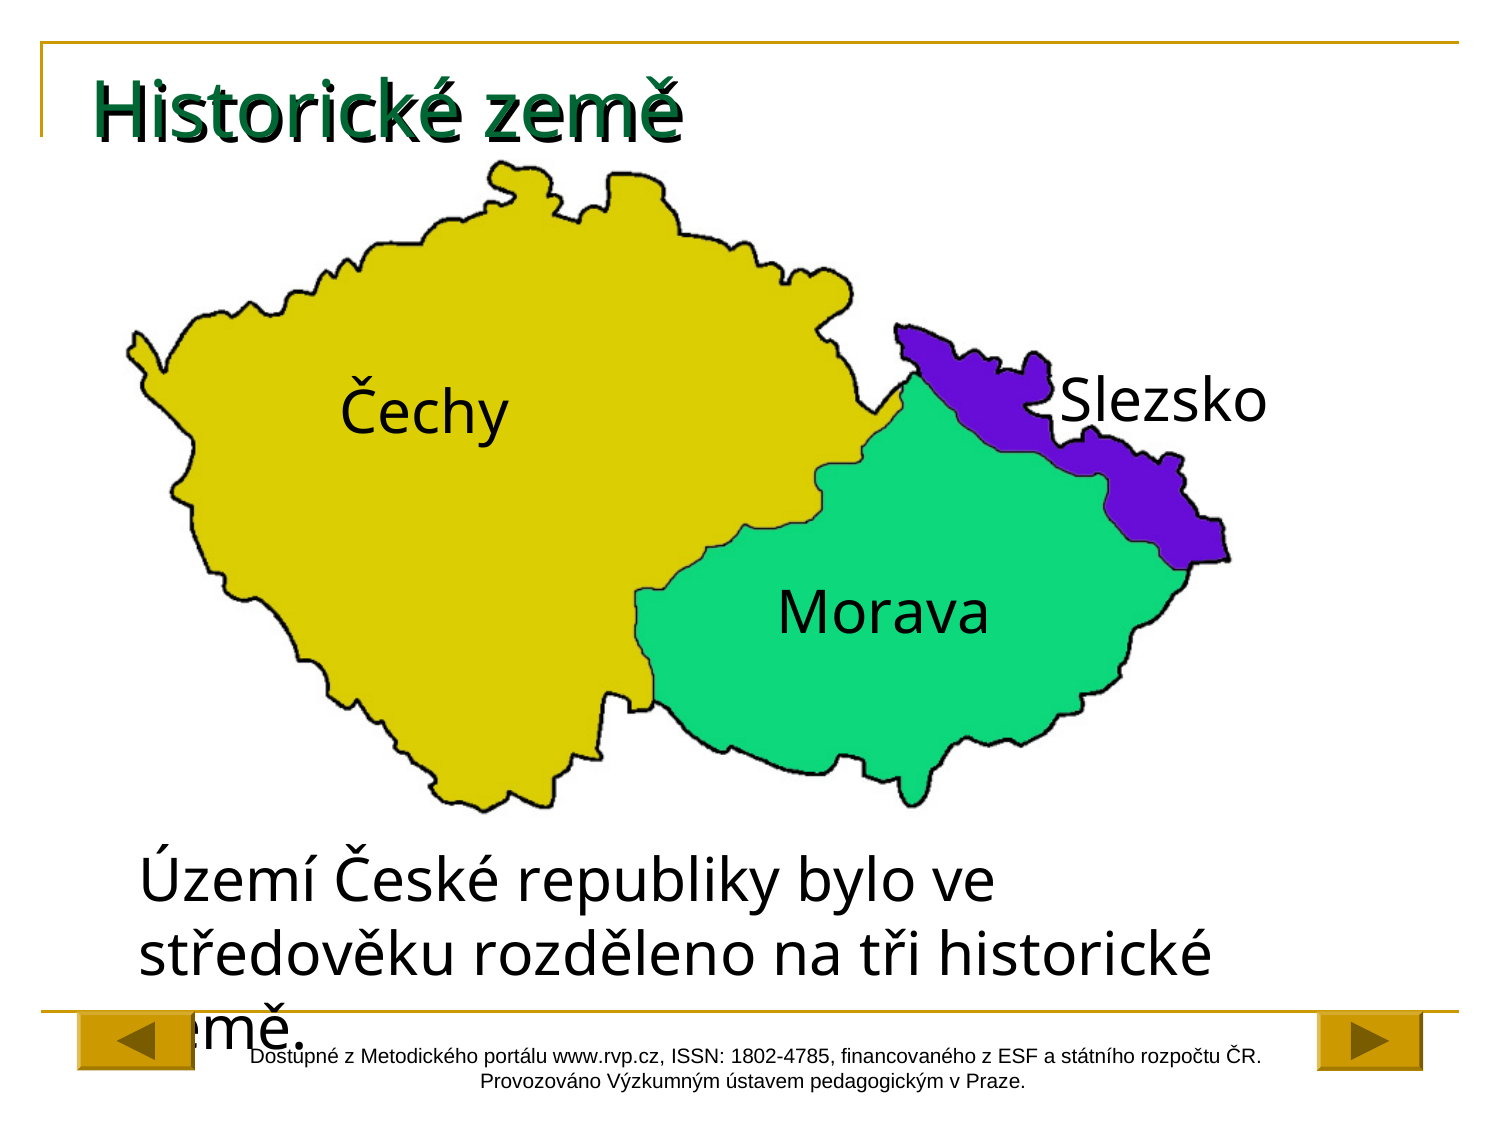

# Historické země
Slezsko
Čechy
Morava
Území České republiky bylo ve středověku rozděleno na tři historické země.